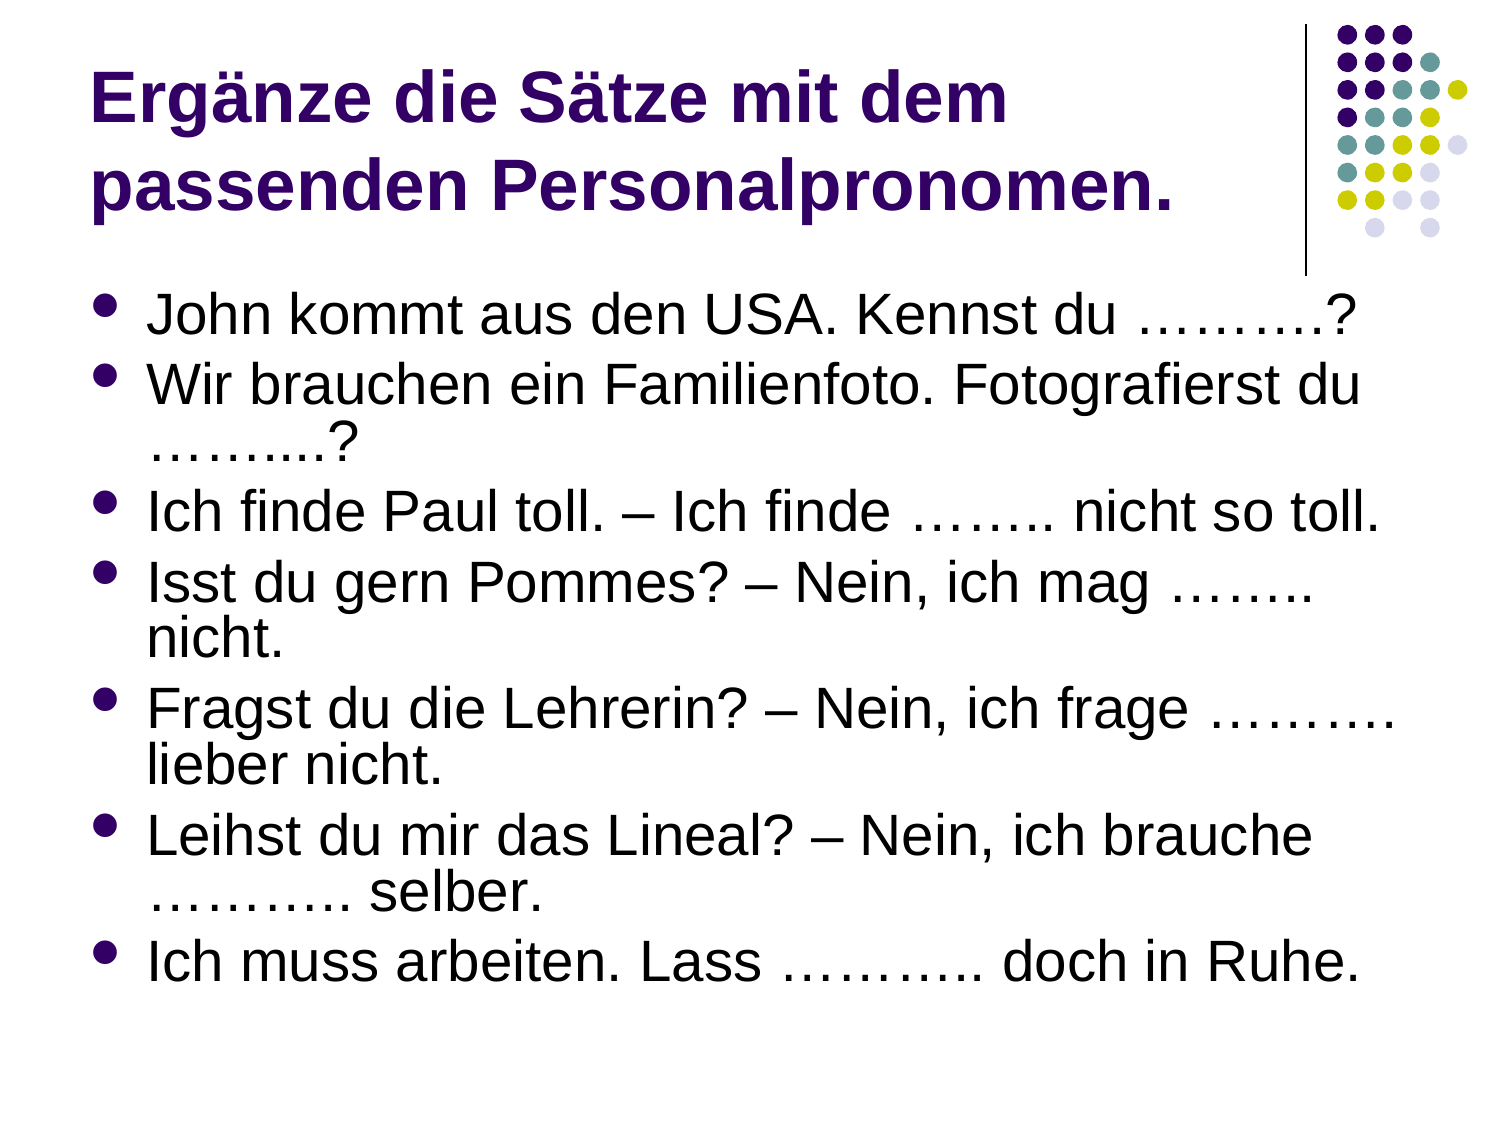

# Ergänze die Sätze mit dem passenden Personalpronomen.
John kommt aus den USA. Kennst du ……….?
Wir brauchen ein Familienfoto. Fotografierst du ……....?
Ich finde Paul toll. – Ich finde …….. nicht so toll.
Isst du gern Pommes? – Nein, ich mag …….. nicht.
Fragst du die Lehrerin? – Nein, ich frage ………. lieber nicht.
Leihst du mir das Lineal? – Nein, ich brauche ……….. selber.
Ich muss arbeiten. Lass ……….. doch in Ruhe.